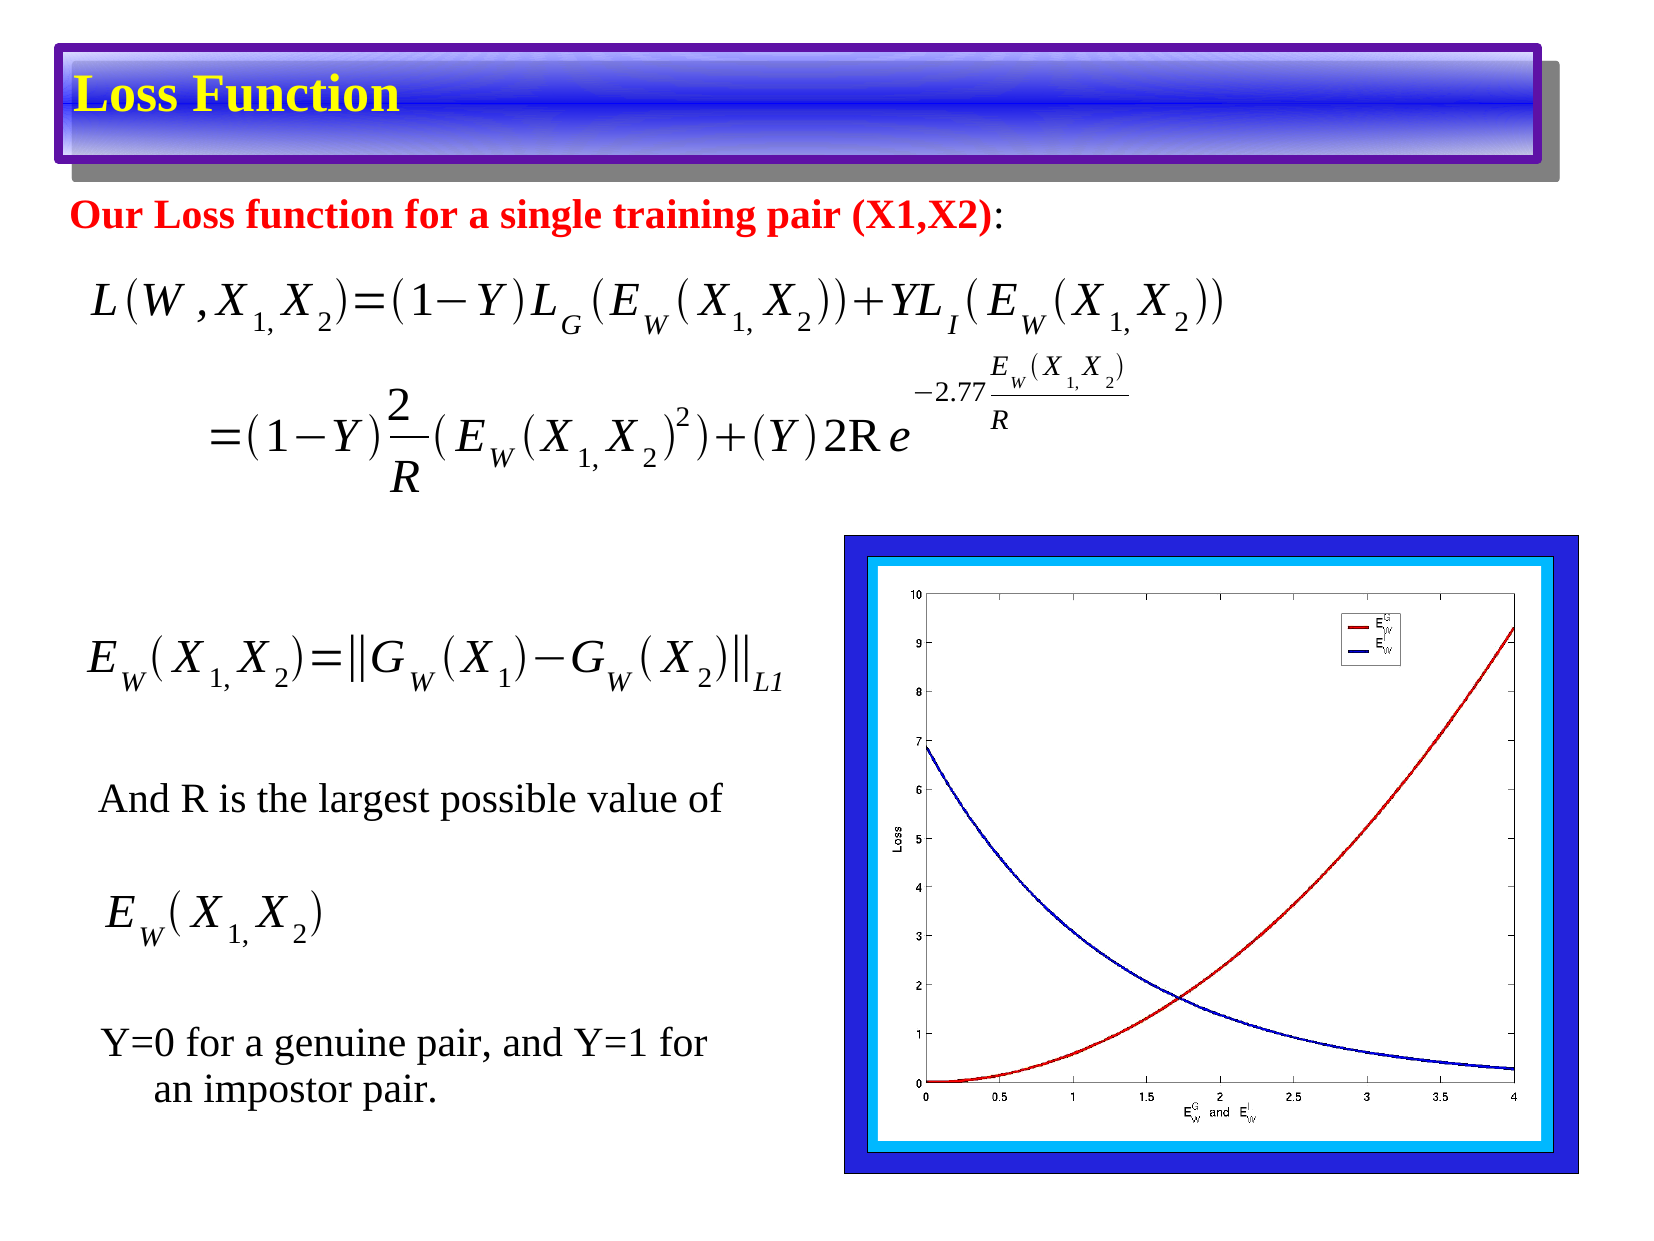

Loss Function
Our Loss function for a single training pair (X1,X2):
And R is the largest possible value of
Y=0 for a genuine pair, and Y=1 for an impostor pair.